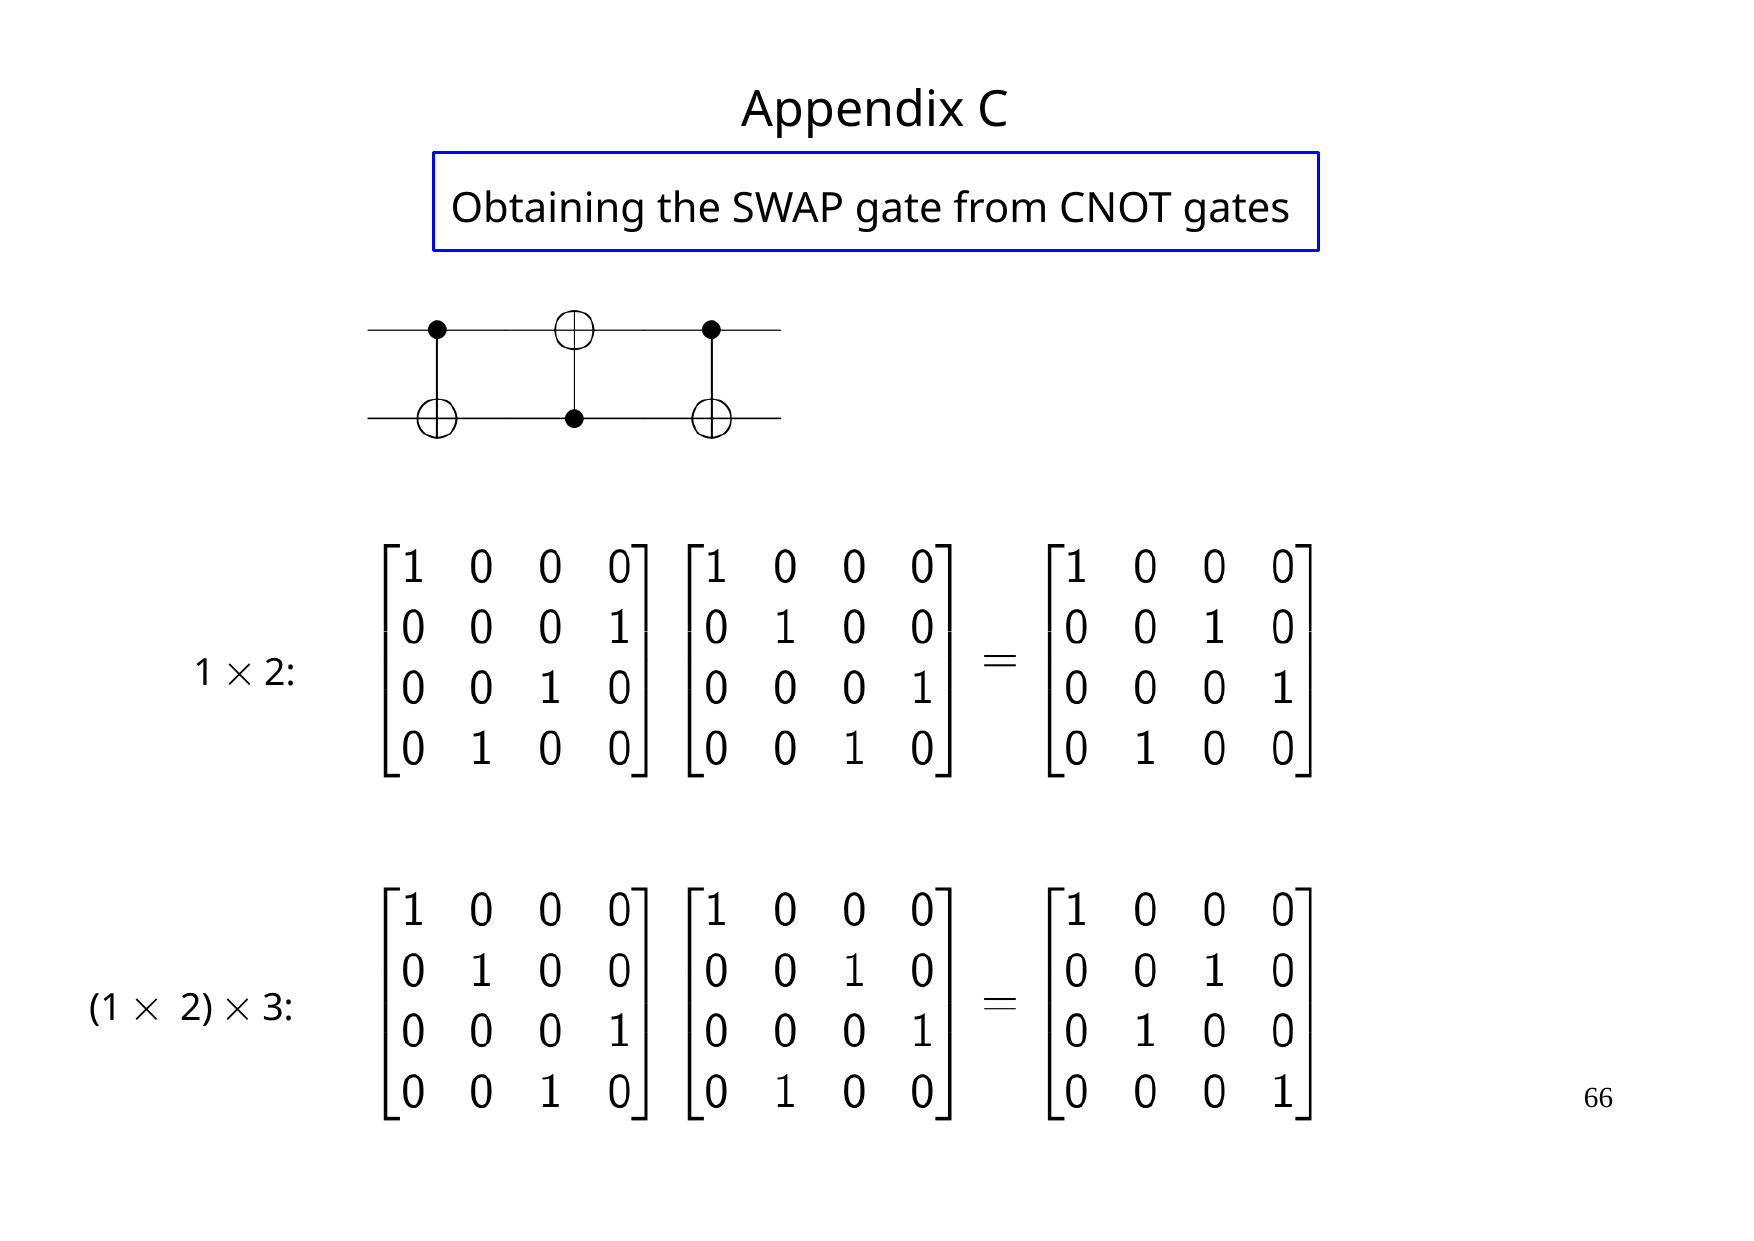

Appendix C
Obtaining the SWAP gate from CNOT gates
1 2 3
1 × 2:
(1 × 2) × 3:
66